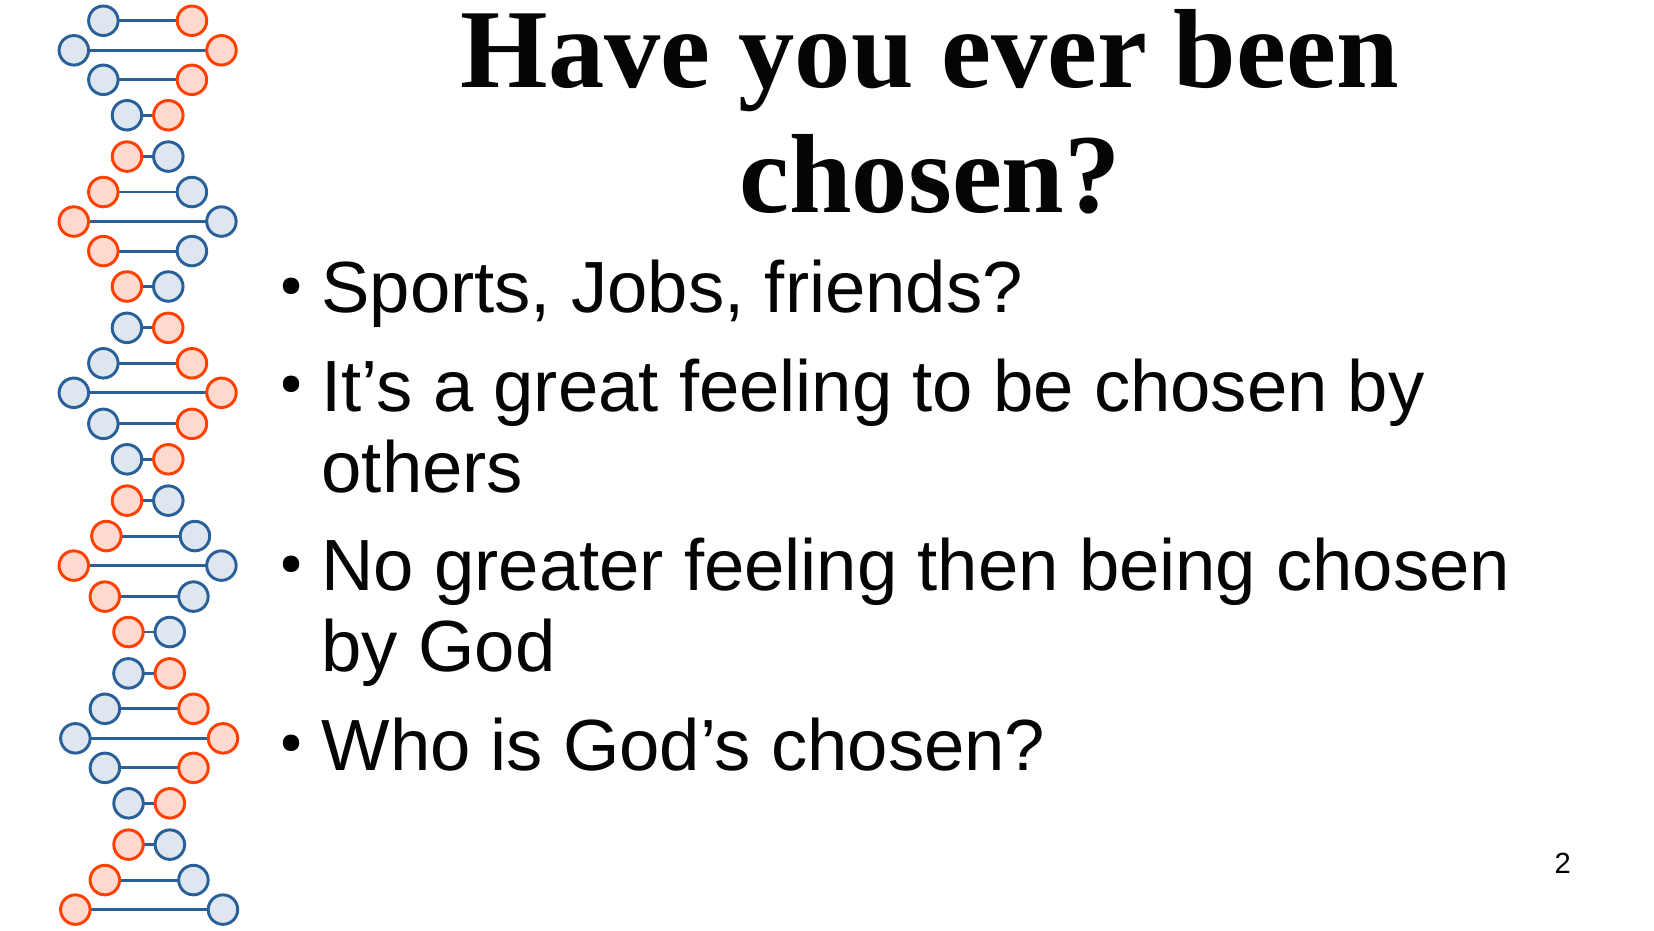

# Have you ever been chosen?
Sports, Jobs, friends?
It’s a great feeling to be chosen by others
No greater feeling then being chosen by God
Who is God’s chosen?
2